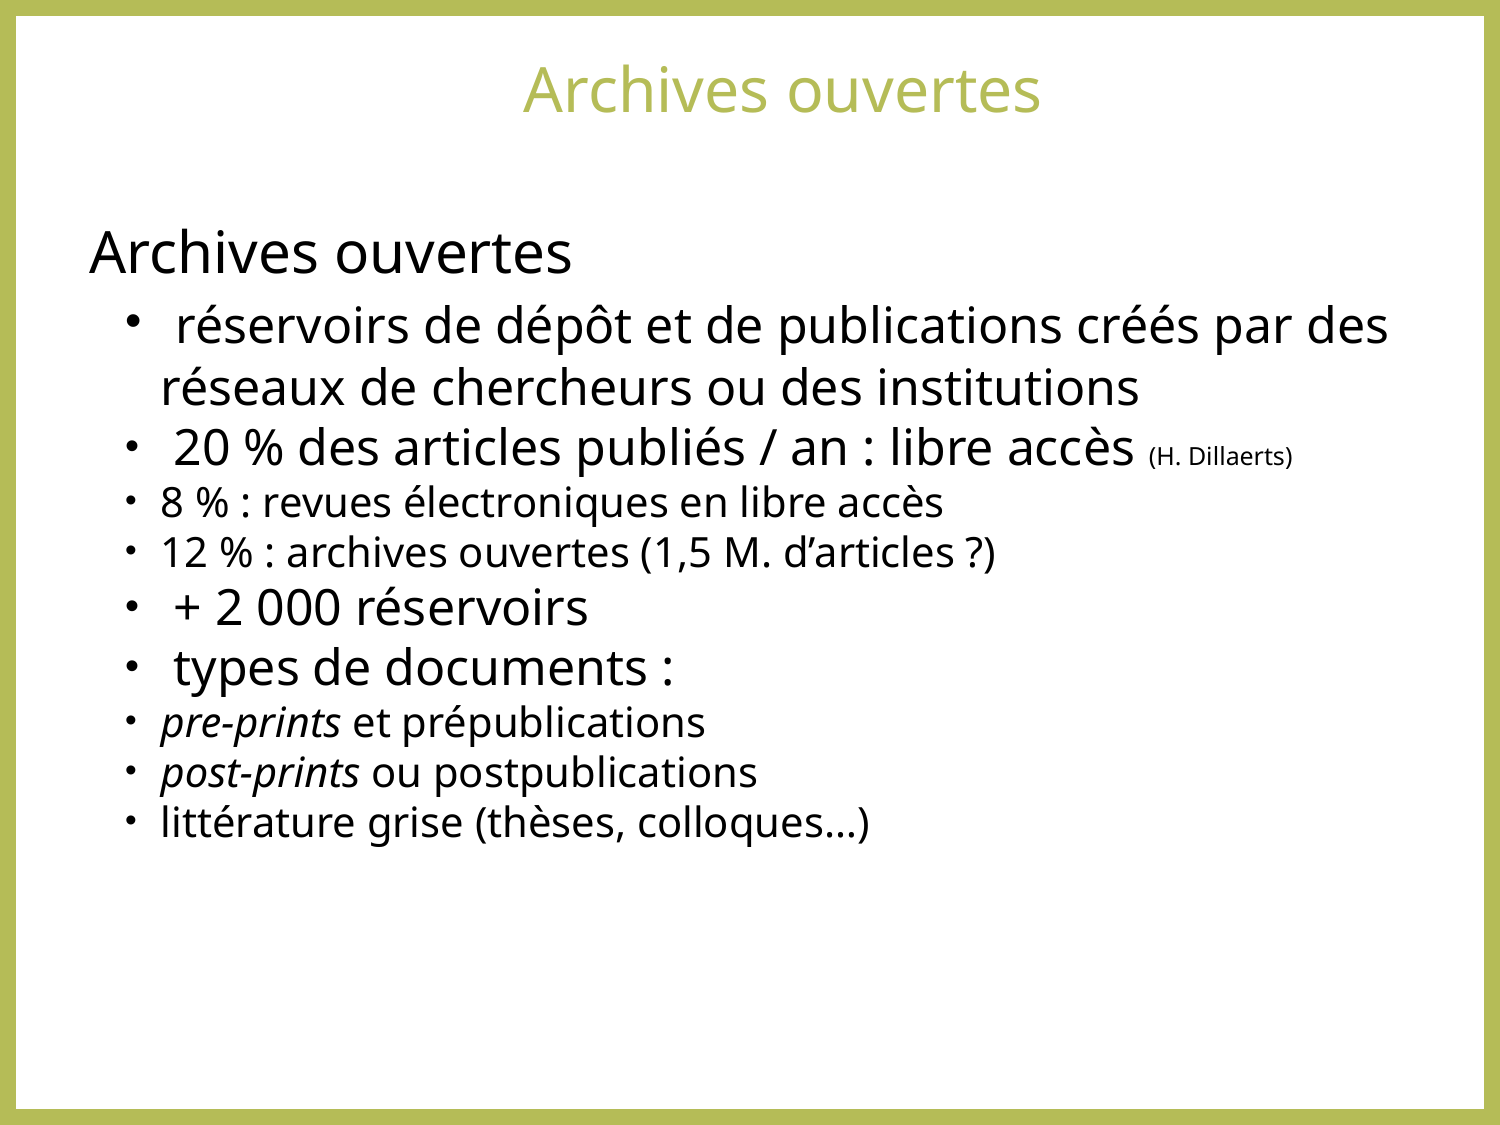

Archives ouvertes
Archives ouvertes
 réservoirs de dépôt et de publications créés par des réseaux de chercheurs ou des institutions
 20 % des articles publiés / an : libre accès (H. Dillaerts)
8 % : revues électroniques en libre accès
12 % : archives ouvertes (1,5 M. d’articles ?)
 + 2 000 réservoirs
 types de documents :
pre-prints et prépublications
post-prints ou postpublications
littérature grise (thèses, colloques…)